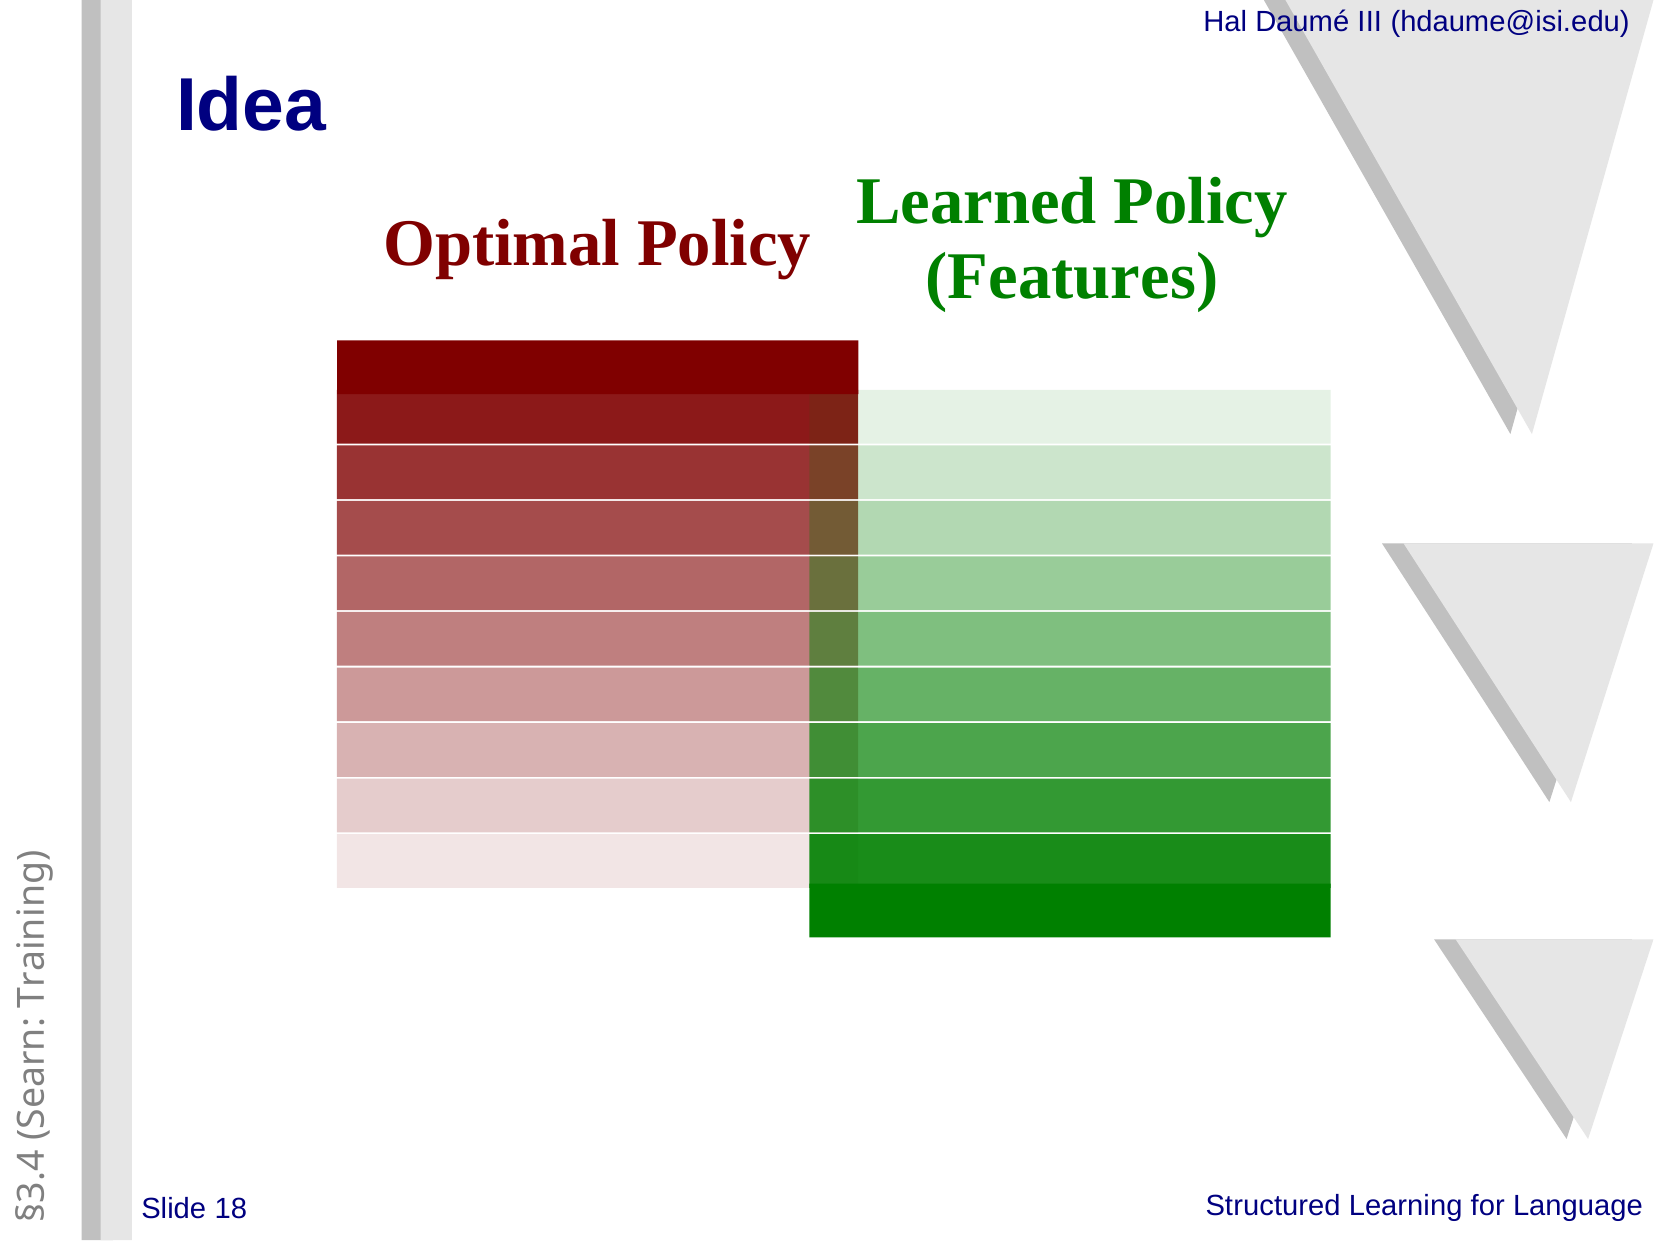

# Idea
Learned Policy
(Features)
Optimal Policy
§3.4 (Searn: Training)